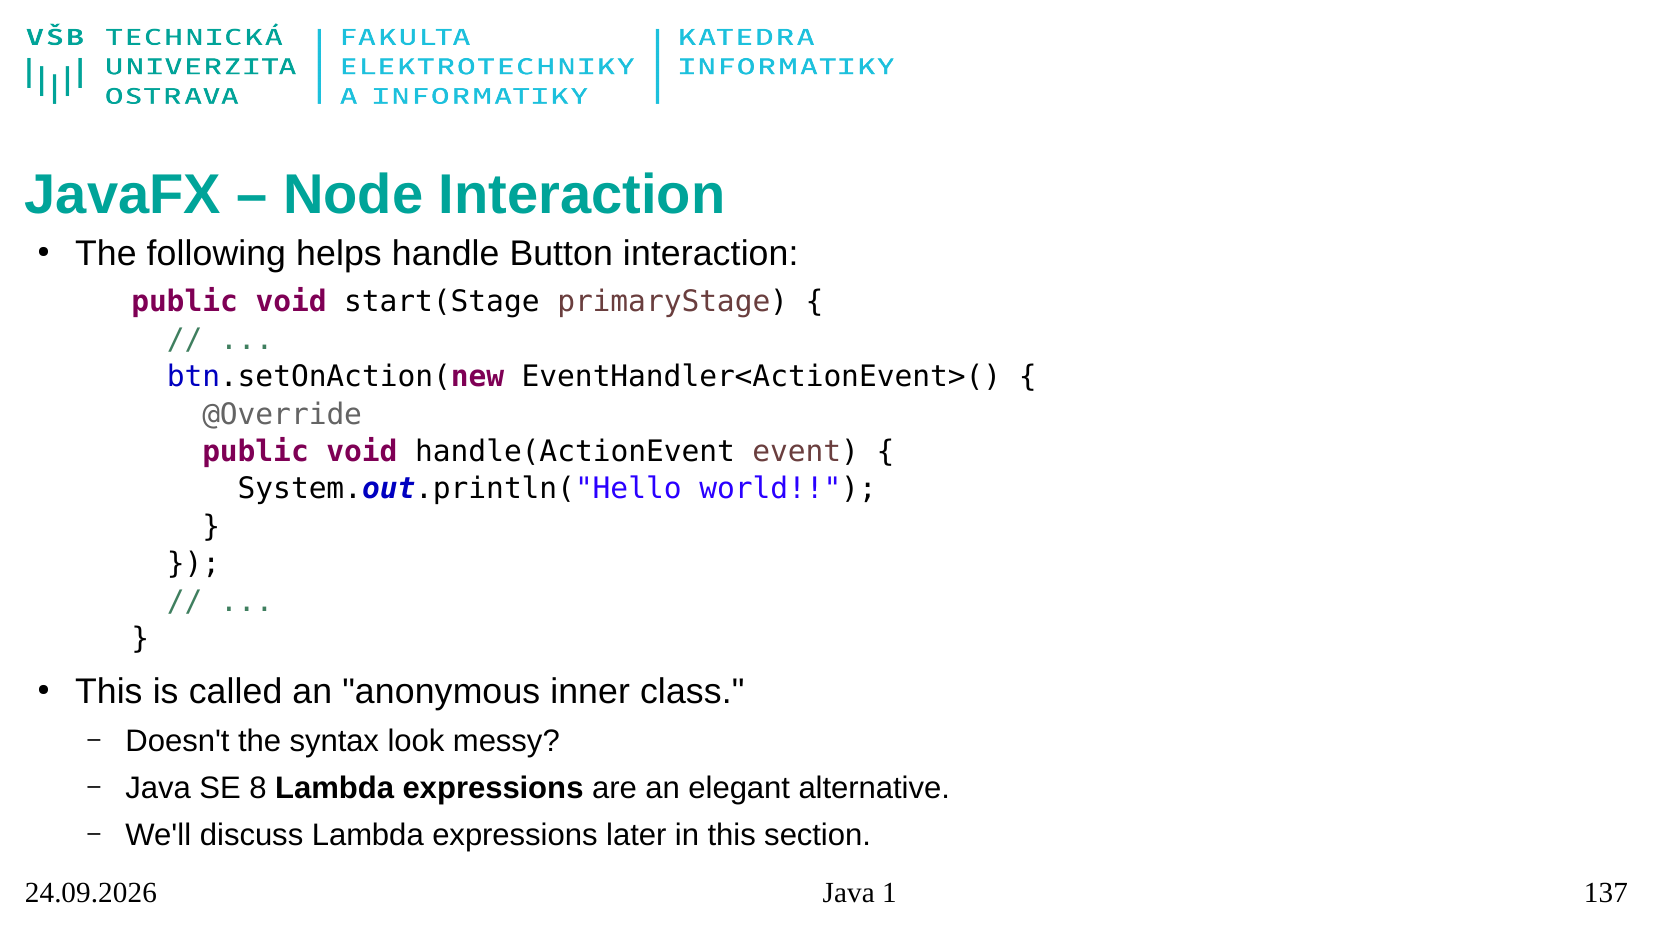

# JavaFX – Node Interaction
The following helps handle Button interaction:
 public void start(Stage primaryStage) {
 // ...
 btn.setOnAction(new EventHandler<ActionEvent>() {
 @Override
 public void handle(ActionEvent event) {
 System.out.println("Hello world!!");
 }
 });
 // ...
 }
This is called an "anonymous inner class."
Doesn't the syntax look messy?
Java SE 8 Lambda expressions are an elegant alternative.
We'll discuss Lambda expressions later in this section.
Java 1
137